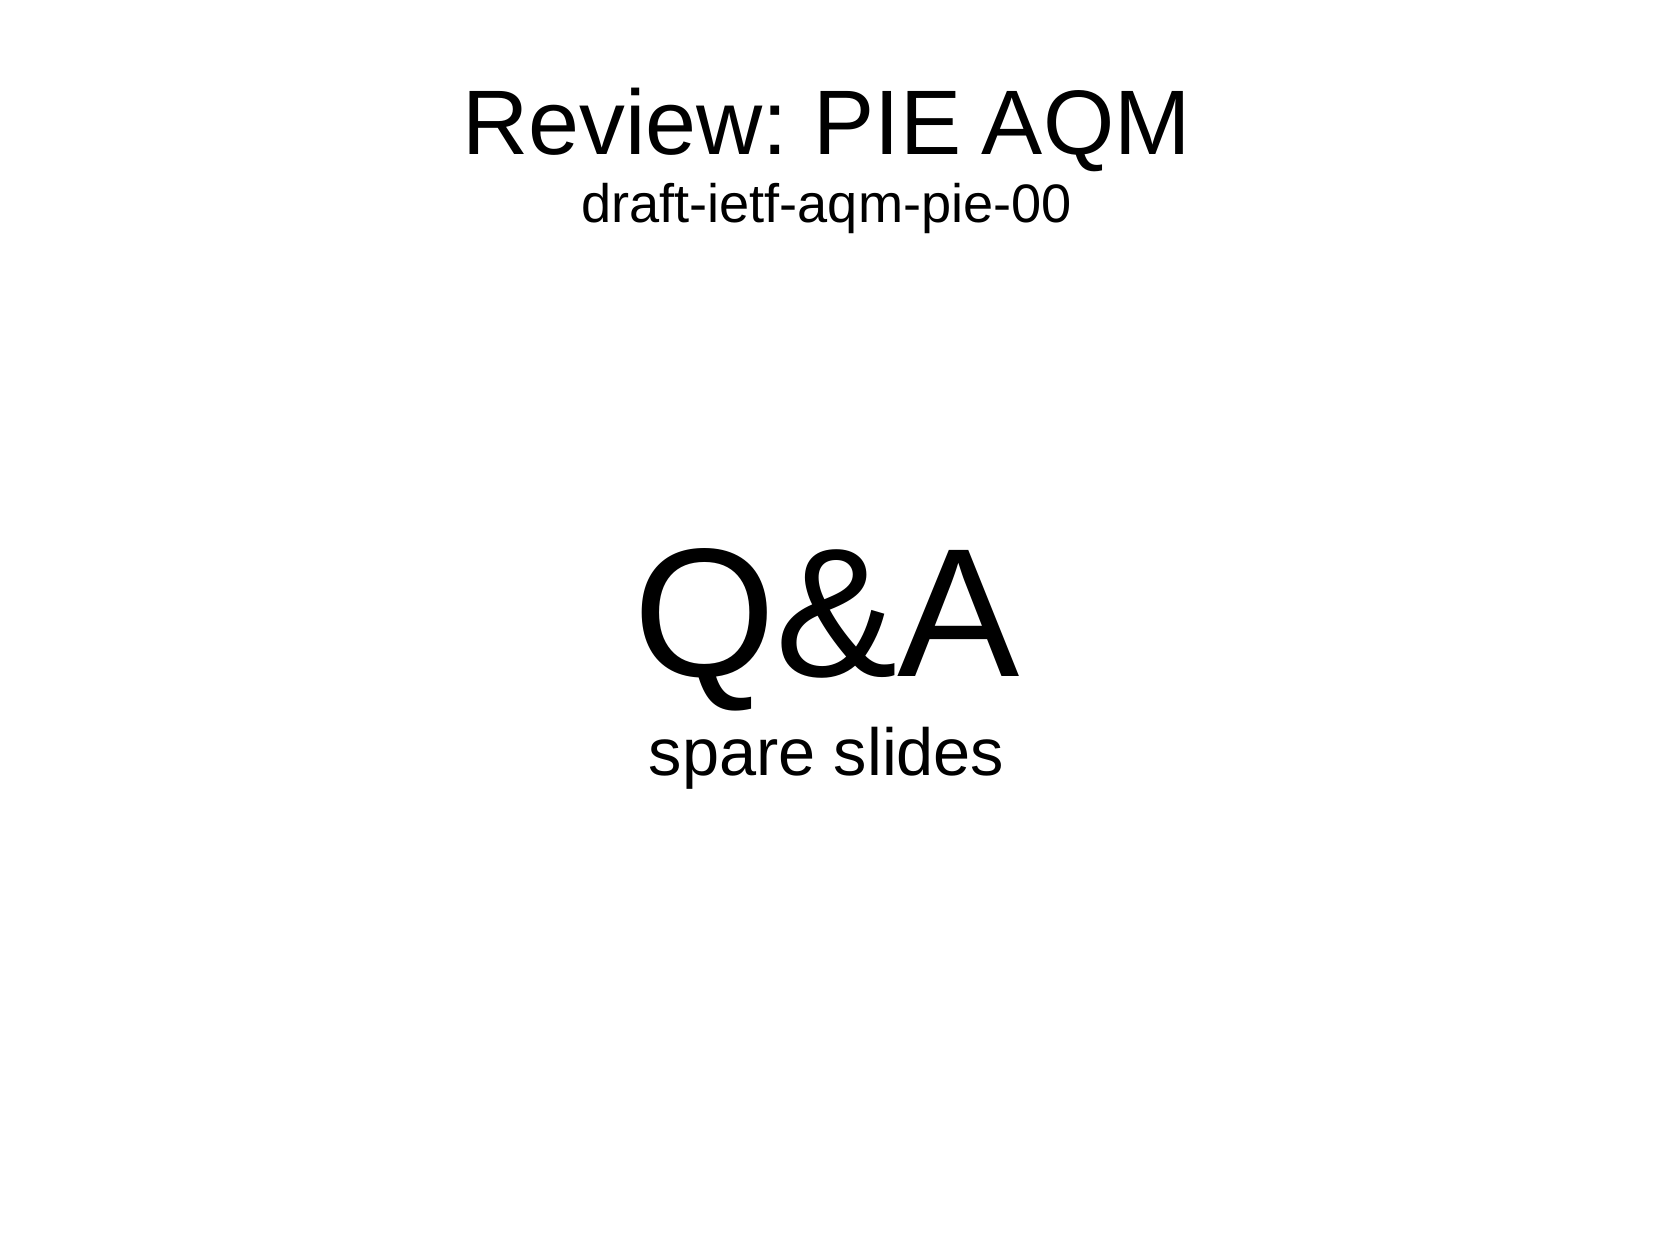

# Review: PIE AQM draft-ietf-aqm-pie-00
Q&A
spare slides